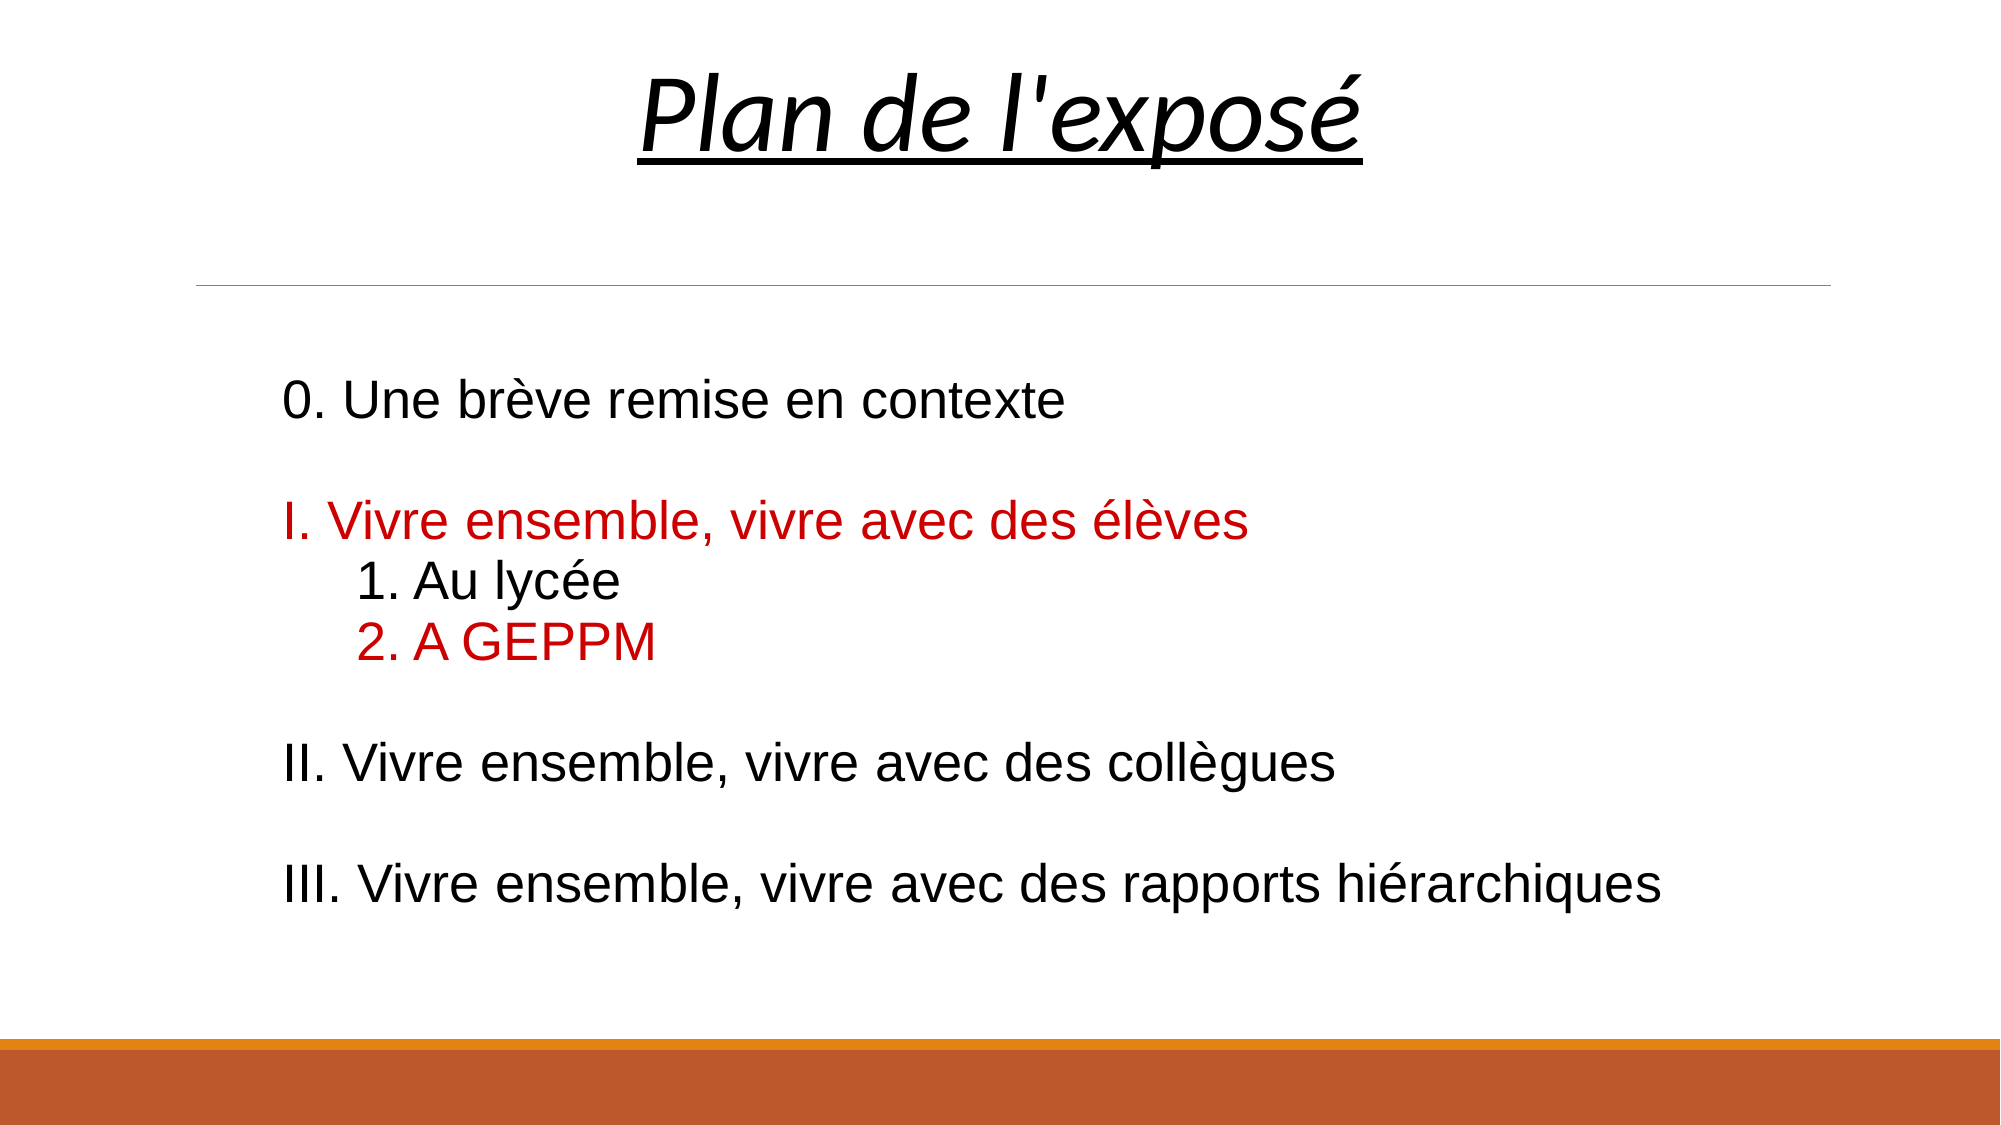

Plan de l'exposé
0. Une brève remise en contexte
I. Vivre ensemble, vivre avec des élèves
	1. Au lycée
	2. A GEPPM
II. Vivre ensemble, vivre avec des collègues
III. Vivre ensemble, vivre avec des rapports hiérarchiques